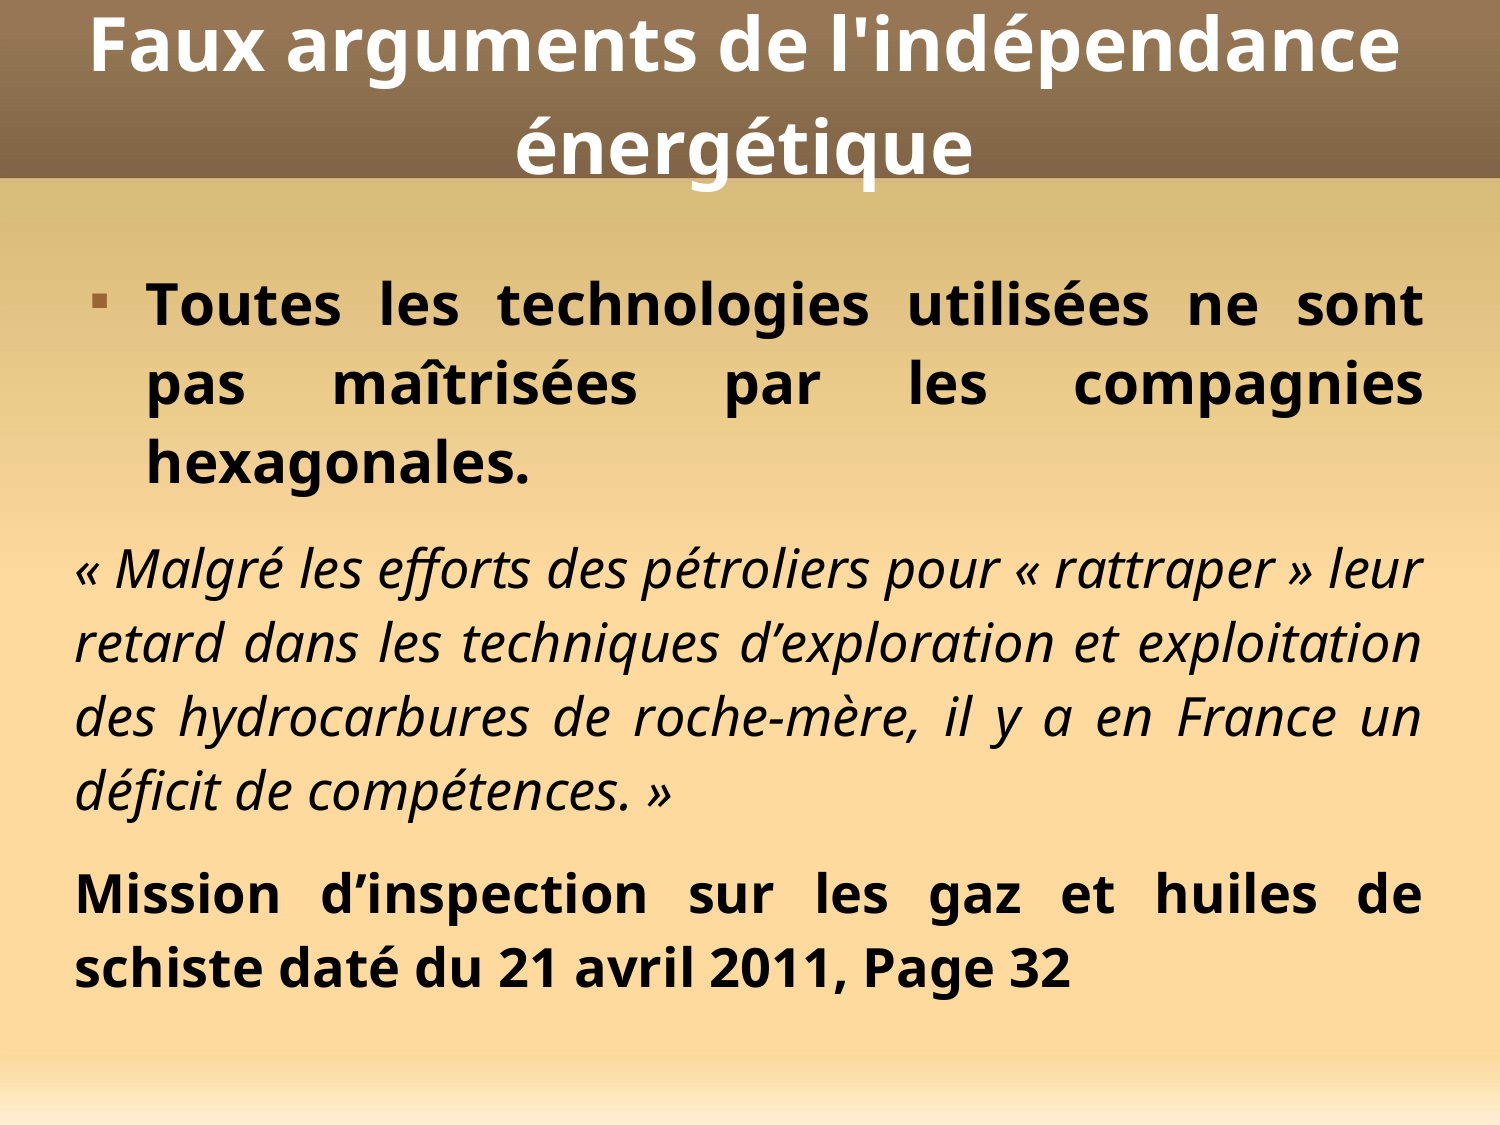

# Faux arguments de l'indépendance énergétique
Toutes les technologies utilisées ne sont pas maîtrisées par les compagnies hexagonales.
« Malgré les efforts des pétroliers pour « rattraper » leur retard dans les techniques d’exploration et exploitation des hydrocarbures de roche-mère, il y a en France un déficit de compétences. »
Mission d’inspection sur les gaz et huiles de schiste daté du 21 avril 2011, Page 32